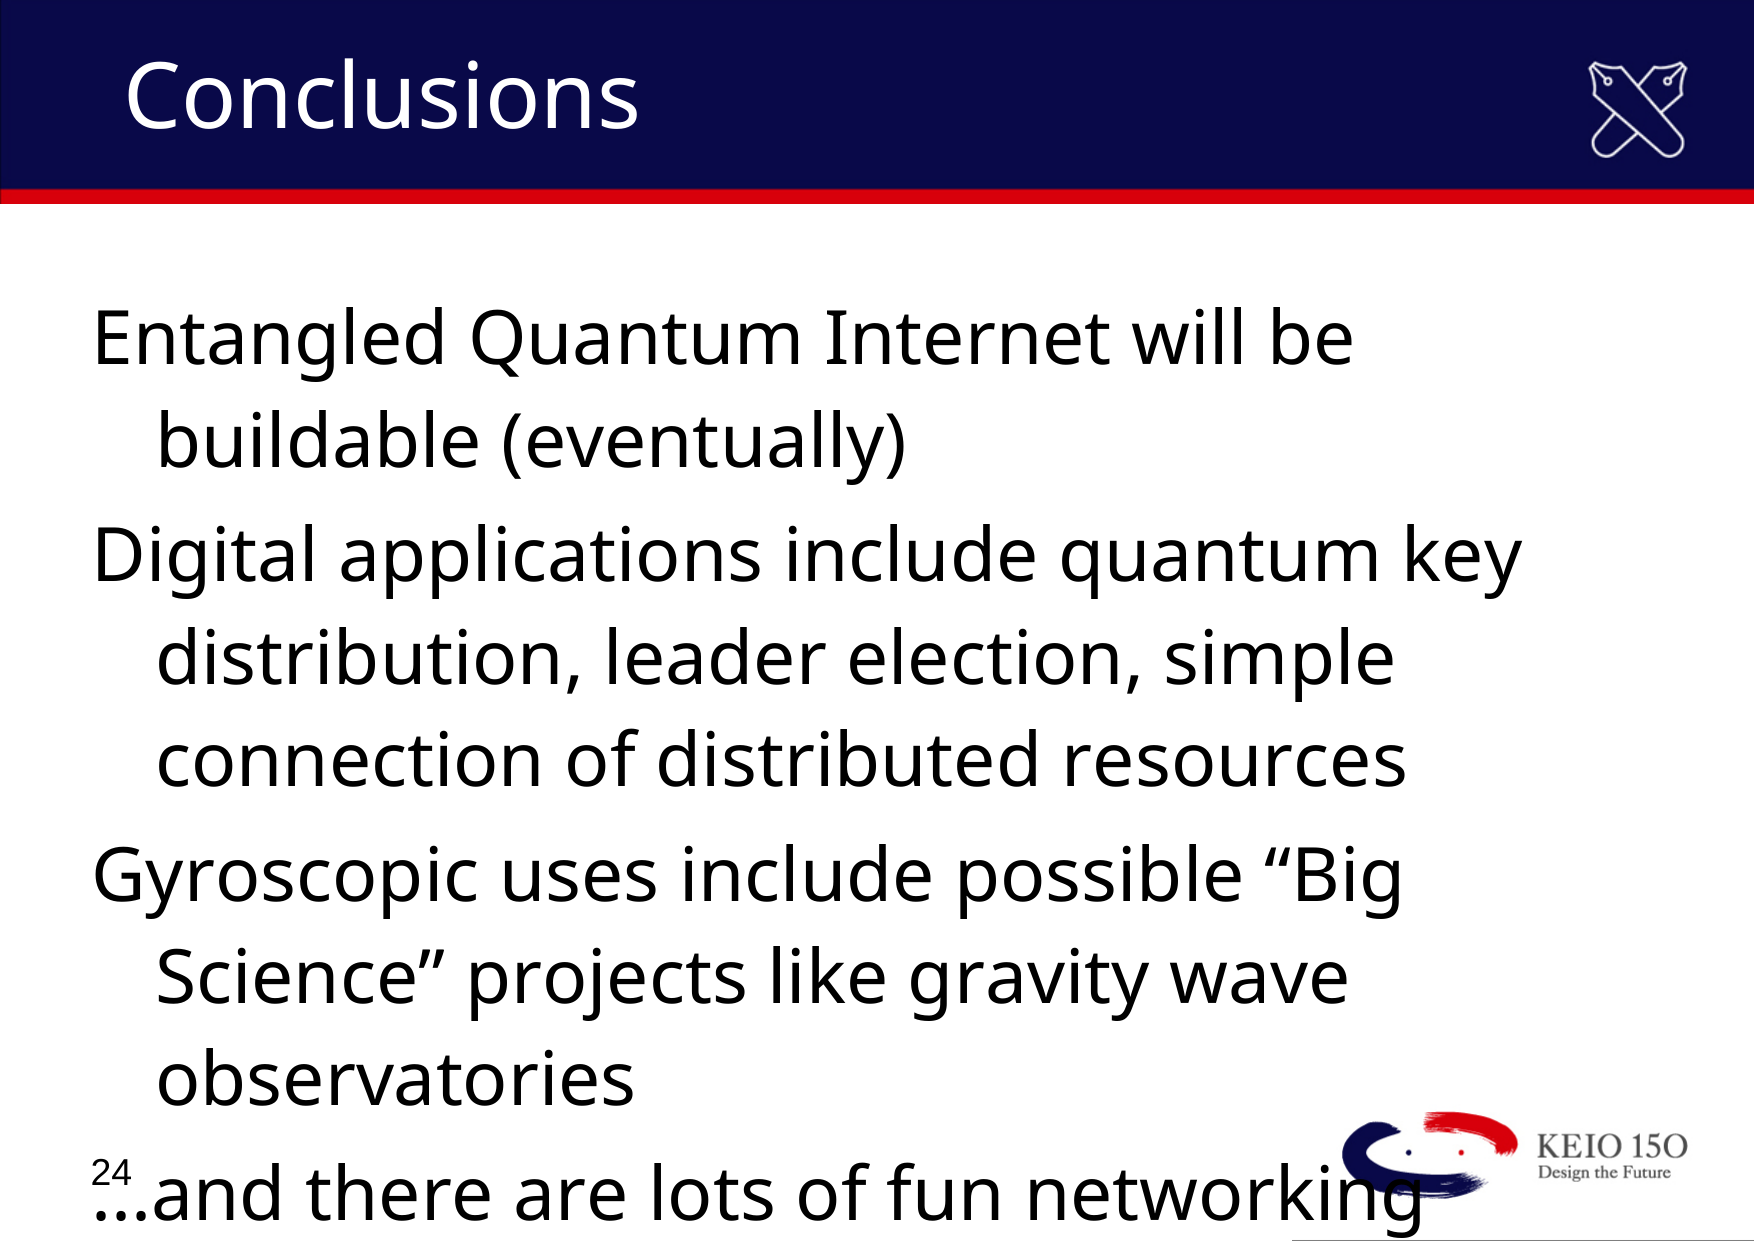

# Conclusions
Entangled Quantum Internet will be buildable (eventually)
Digital applications include quantum key distribution, leader election, simple connection of distributed resources
Gyroscopic uses include possible “Big Science” projects like gravity wave observatories
...and there are lots of fun networking problems before we get there
24